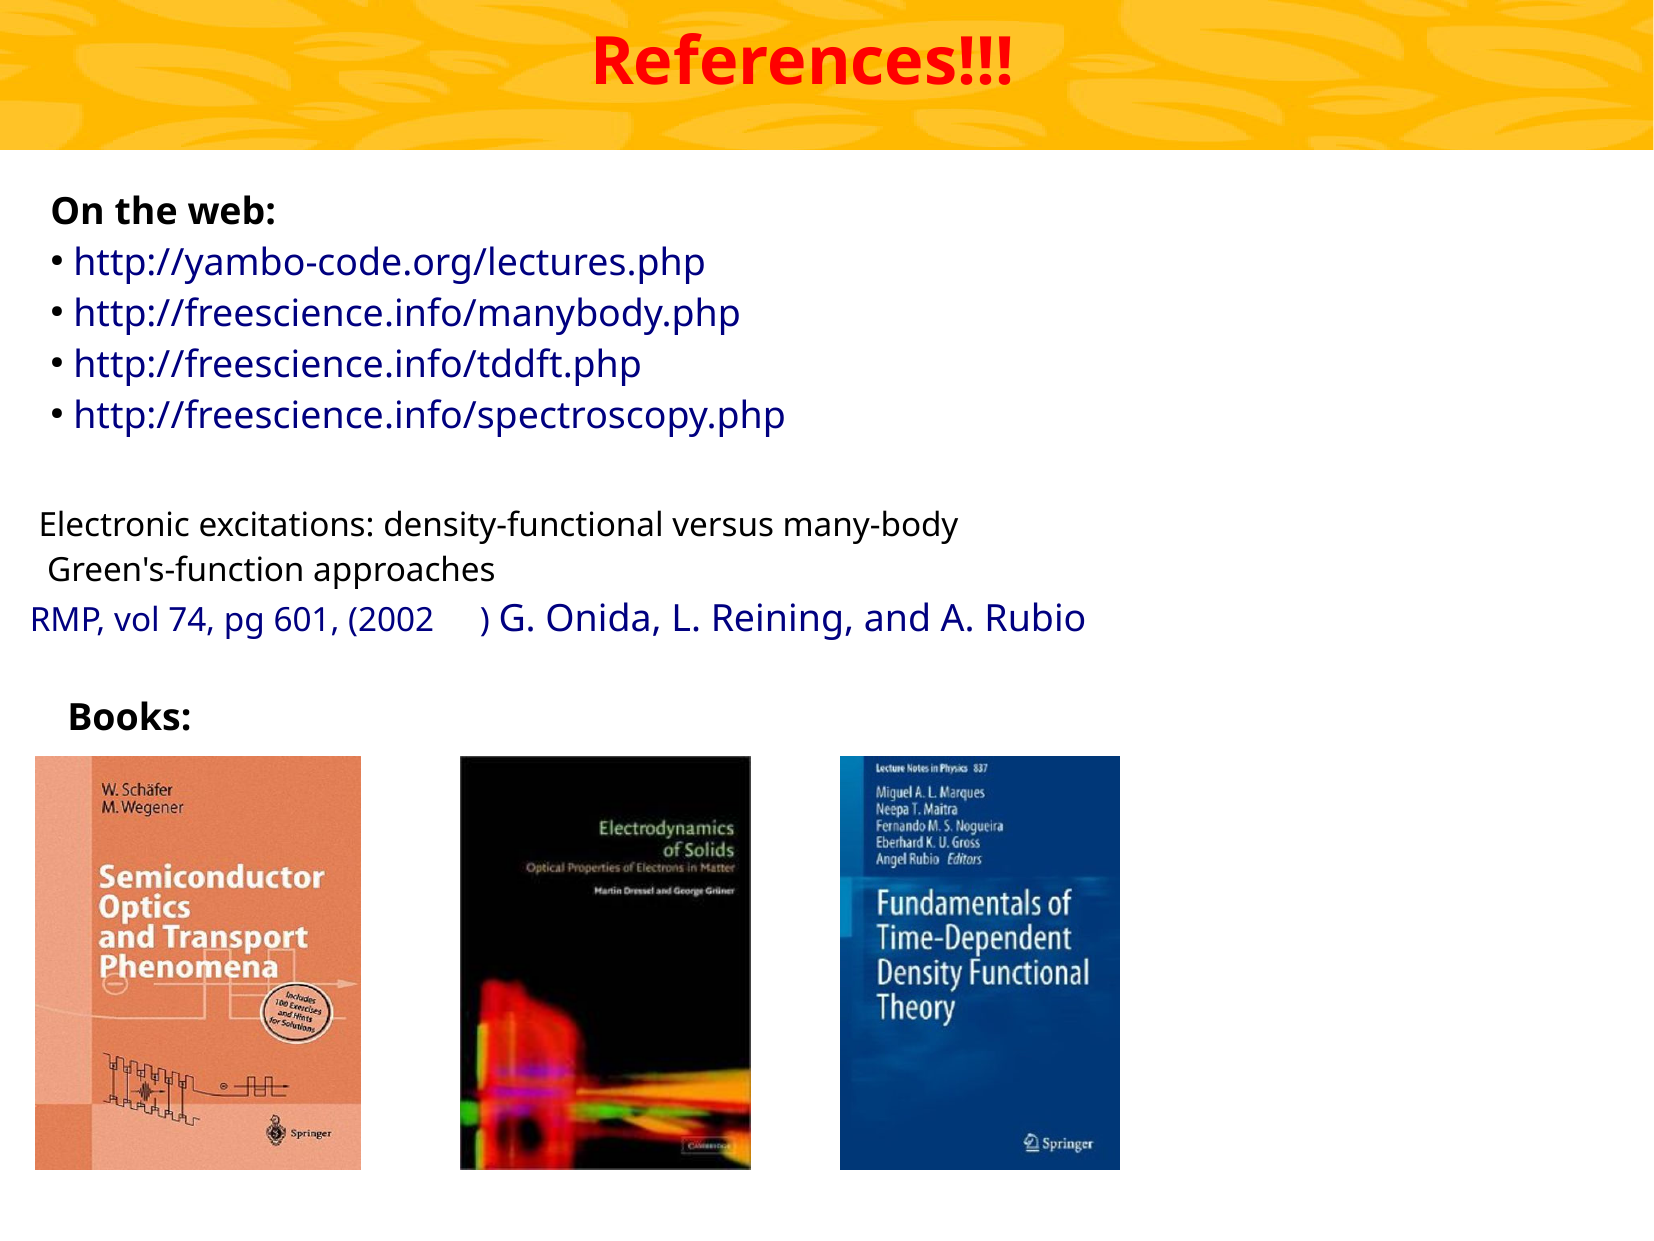

References!!!
On the web:
 http://yambo-code.org/lectures.php
 http://freescience.info/manybody.php
 http://freescience.info/tddft.php
 http://freescience.info/spectroscopy.php
 Electronic excitations: density-functional versus many-body
 Green's-function approaches
RMP, vol 74, pg 601, (2002	) G. Onida, L. Reining, and A. Rubio
Books: